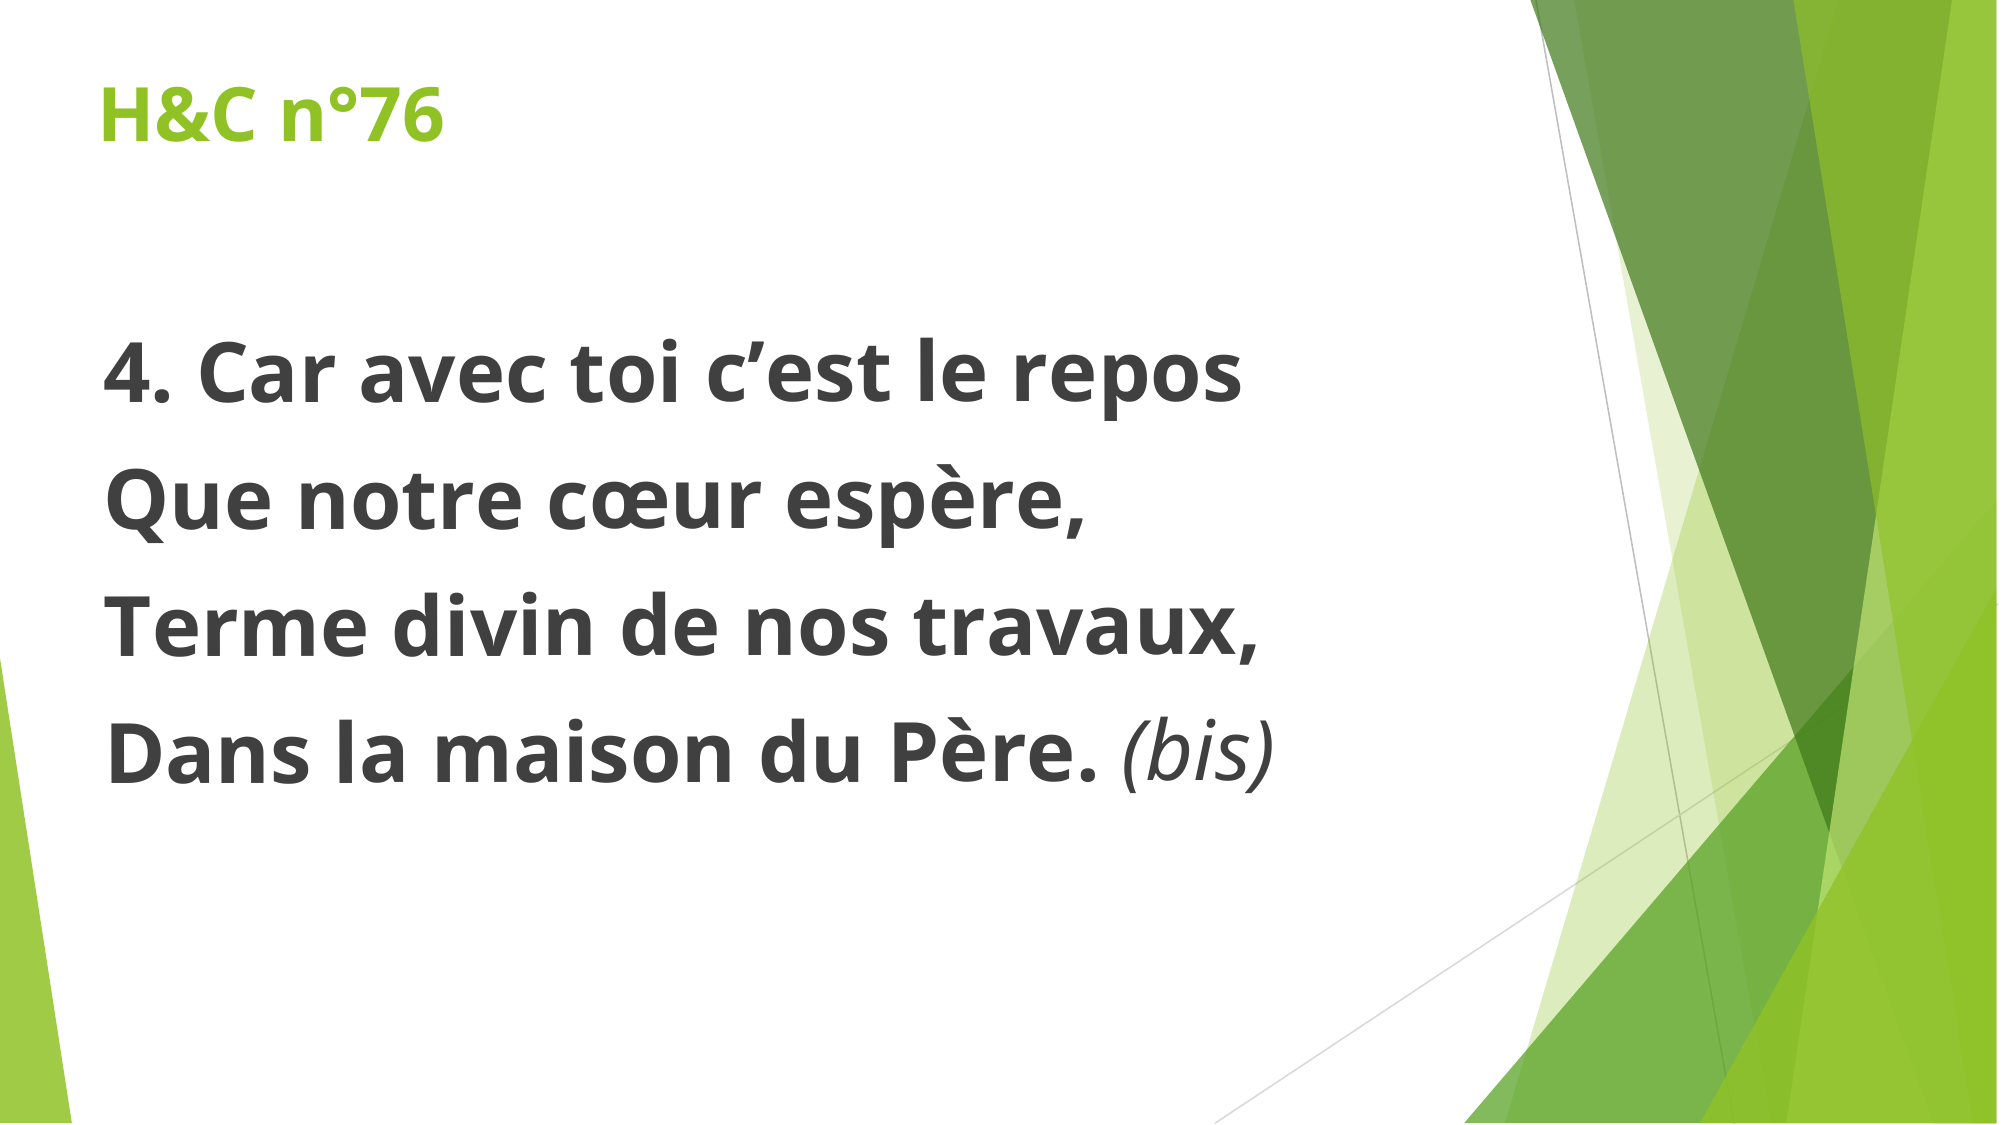

H&C n°76
4. Car avec toi c’est le repos
Que notre cœur espère,
Terme divin de nos travaux,
Dans la maison du Père. (bis)